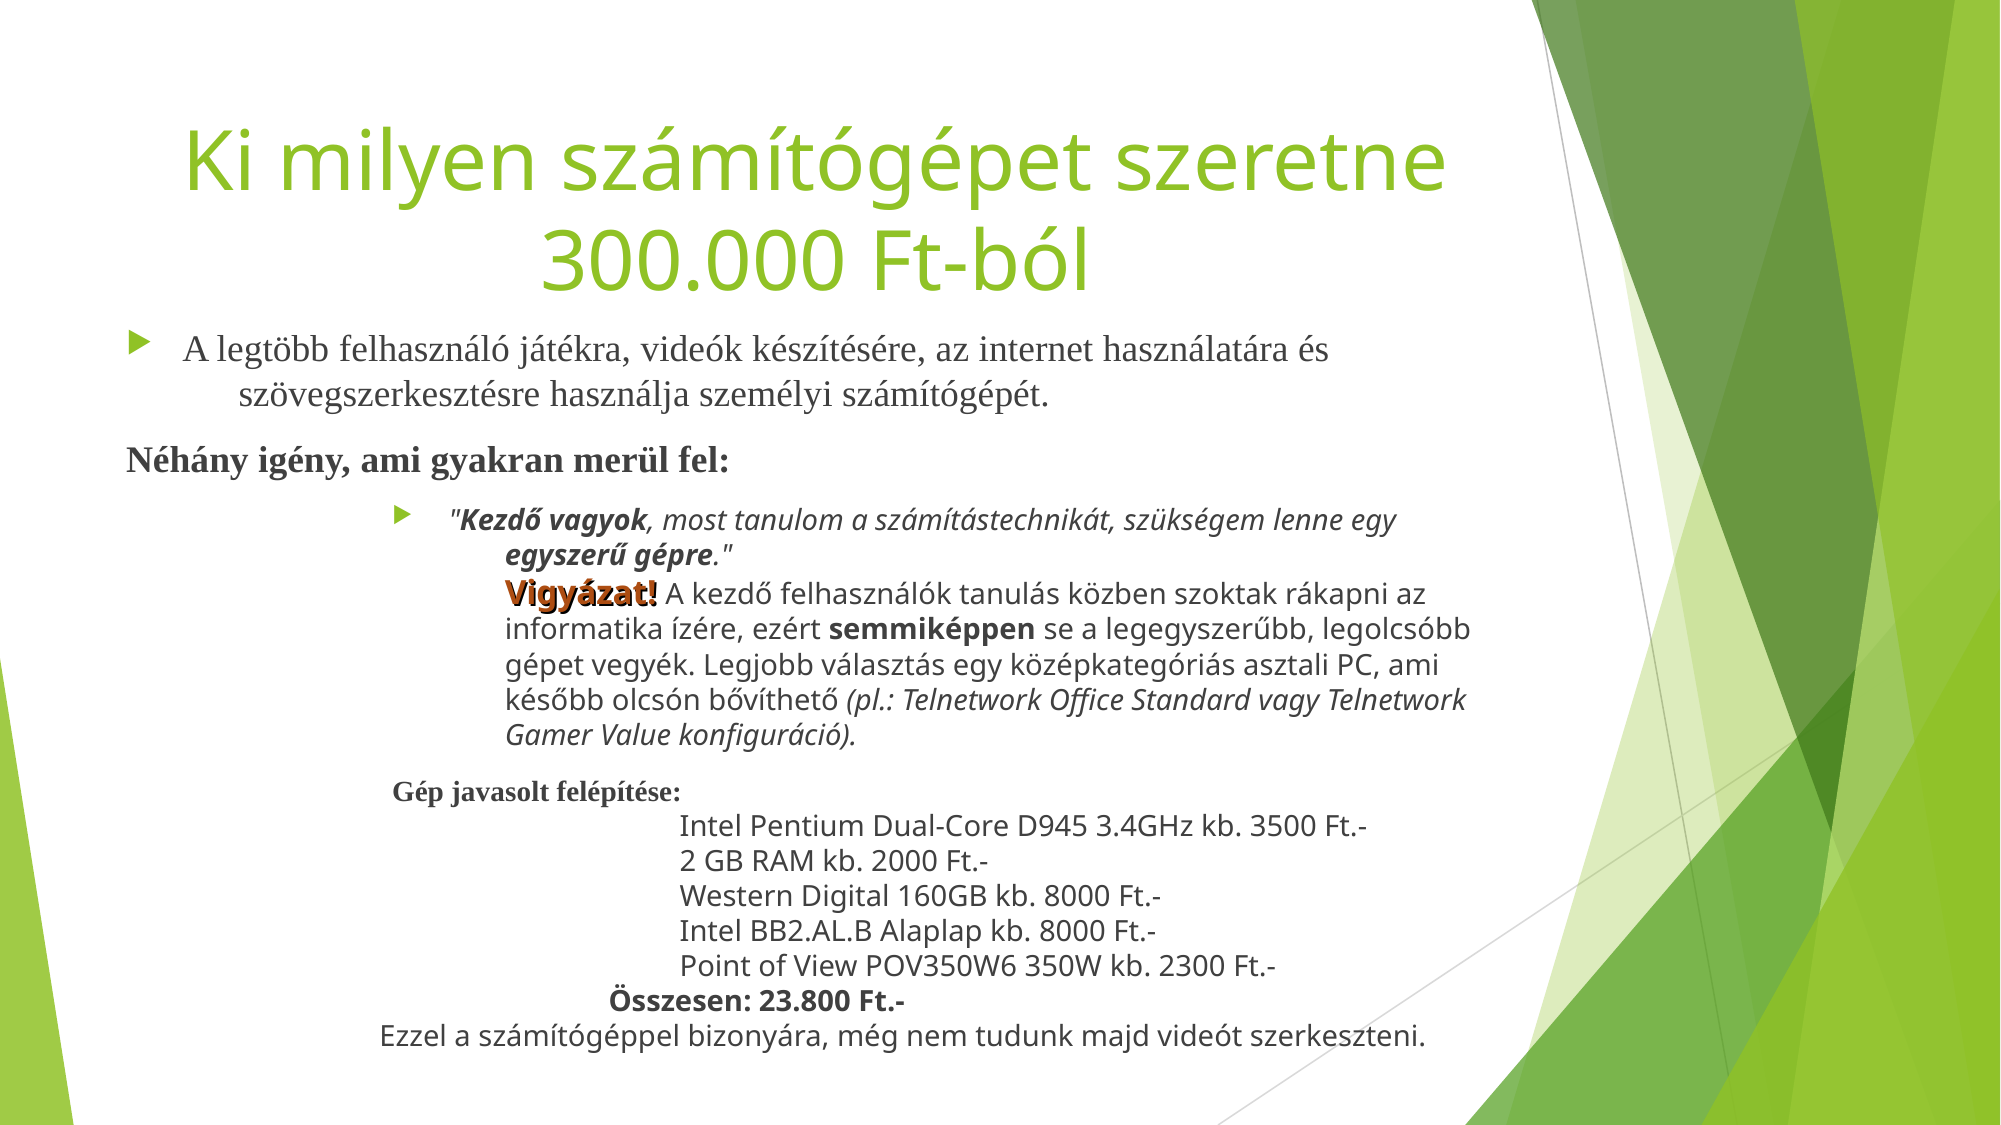

# Ki milyen számítógépet szeretne 300.000 Ft-ból
A legtöbb felhasználó játékra, videók készítésére, az internet használatára és szövegszerkesztésre használja személyi számítógépét.
Néhány igény, ami gyakran merül fel:
"Kezdő vagyok, most tanulom a számítástechnikát, szükségem lenne egy egyszerű gépre."
Vigyázat! A kezdő felhasználók tanulás közben szoktak rákapni az informatika ízére, ezért semmiképpen se a legegyszerűbb, legolcsóbb gépet vegyék. Legjobb választás egy középkategóriás asztali PC, ami később olcsón bővíthető (pl.: Telnetwork Office Standard vagy Telnetwork Gamer Value konfiguráció).
Gép javasolt felépítése:
Intel Pentium Dual-Core D945 3.4GHz kb. 3500 Ft.-
2 GB RAM kb. 2000 Ft.-
Western Digital 160GB kb. 8000 Ft.-
Intel BB2.AL.B Alaplap kb. 8000 Ft.-
Point of View POV350W6 350W kb. 2300 Ft.-
Összesen: 23.800 Ft.-
Ezzel a számítógéppel bizonyára, még nem tudunk majd videót szerkeszteni.